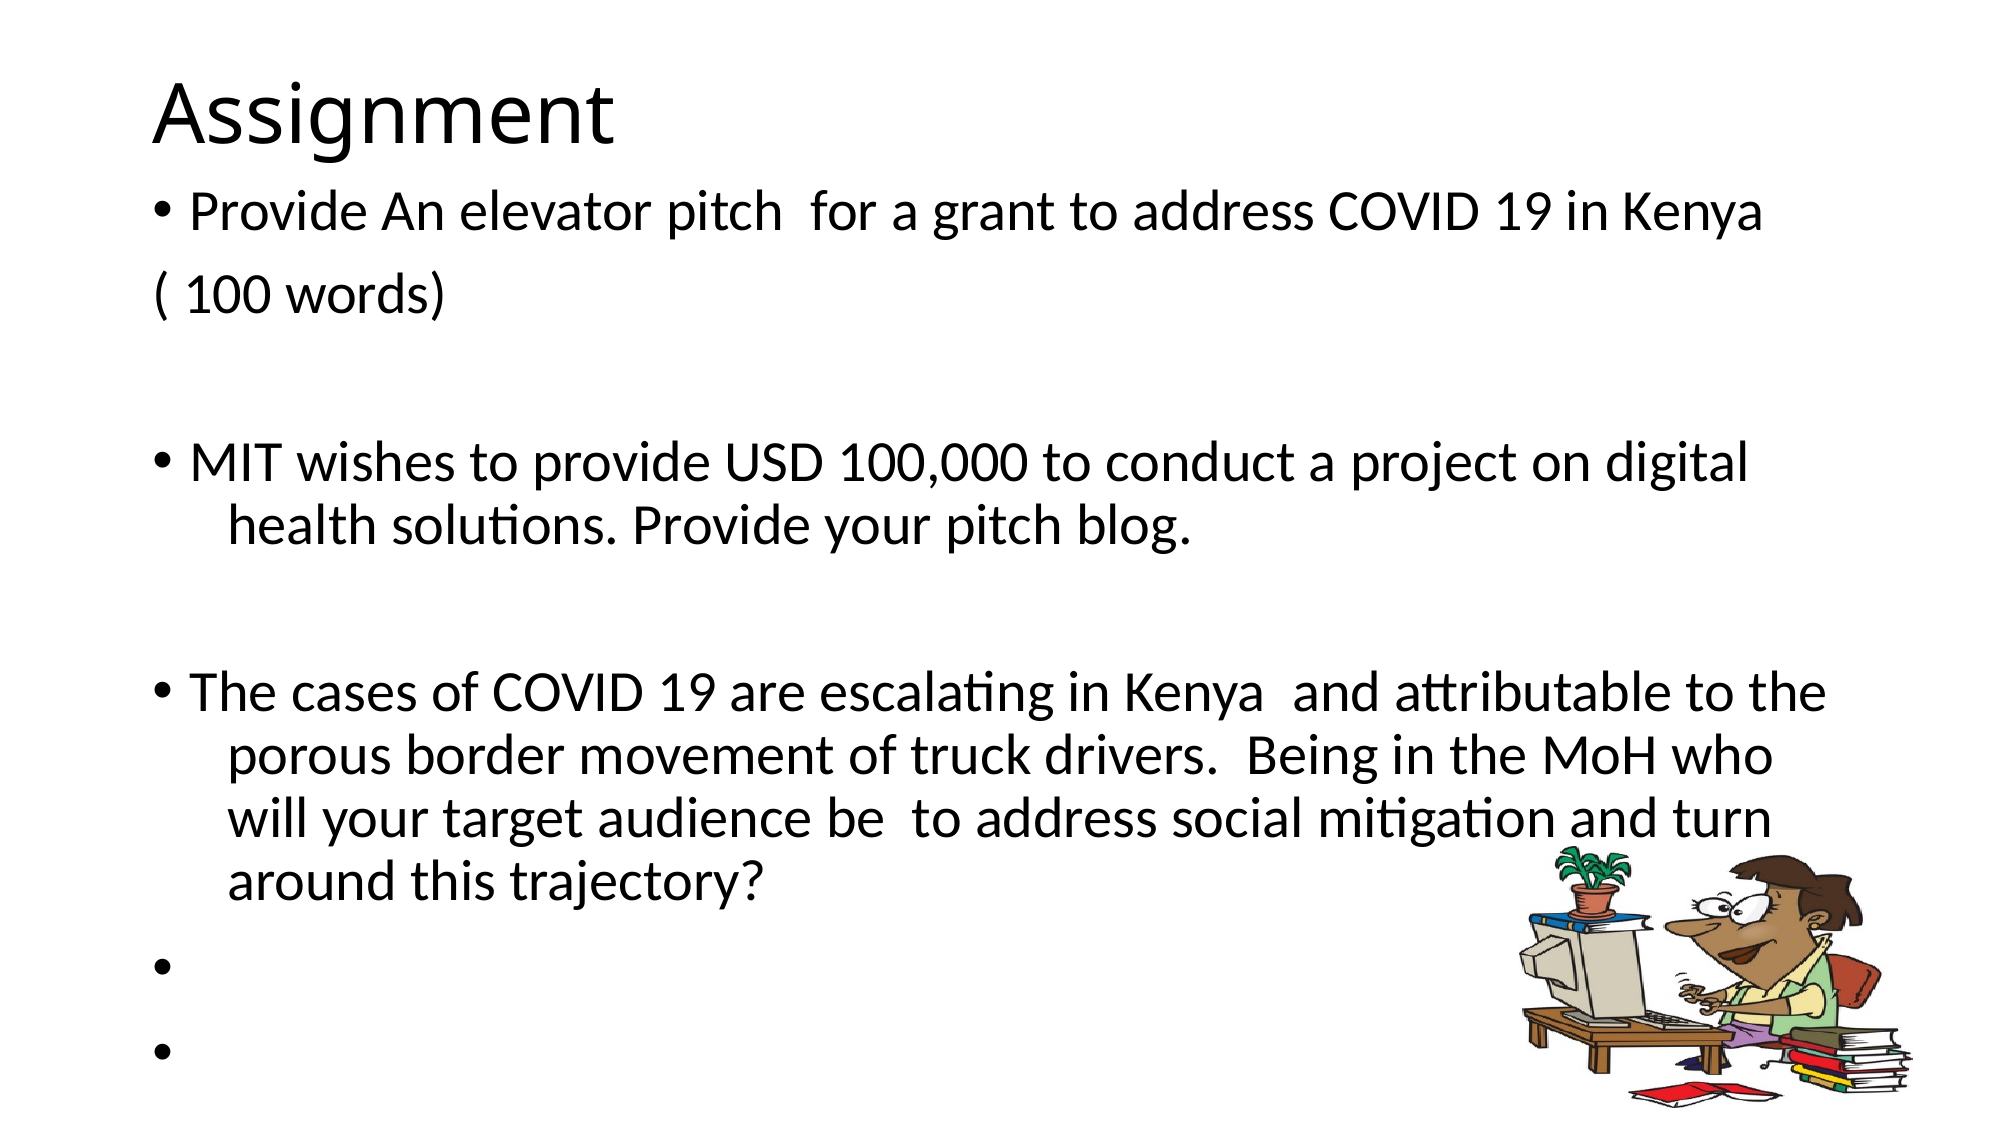

# Assignment
Provide An elevator pitch for a grant to address COVID 19 in Kenya
( 100 words)
MIT wishes to provide USD 100,000 to conduct a project on digital health solutions. Provide your pitch blog.
The cases of COVID 19 are escalating in Kenya and attributable to the porous border movement of truck drivers. Being in the MoH who will your target audience be to address social mitigation and turn around this trajectory?